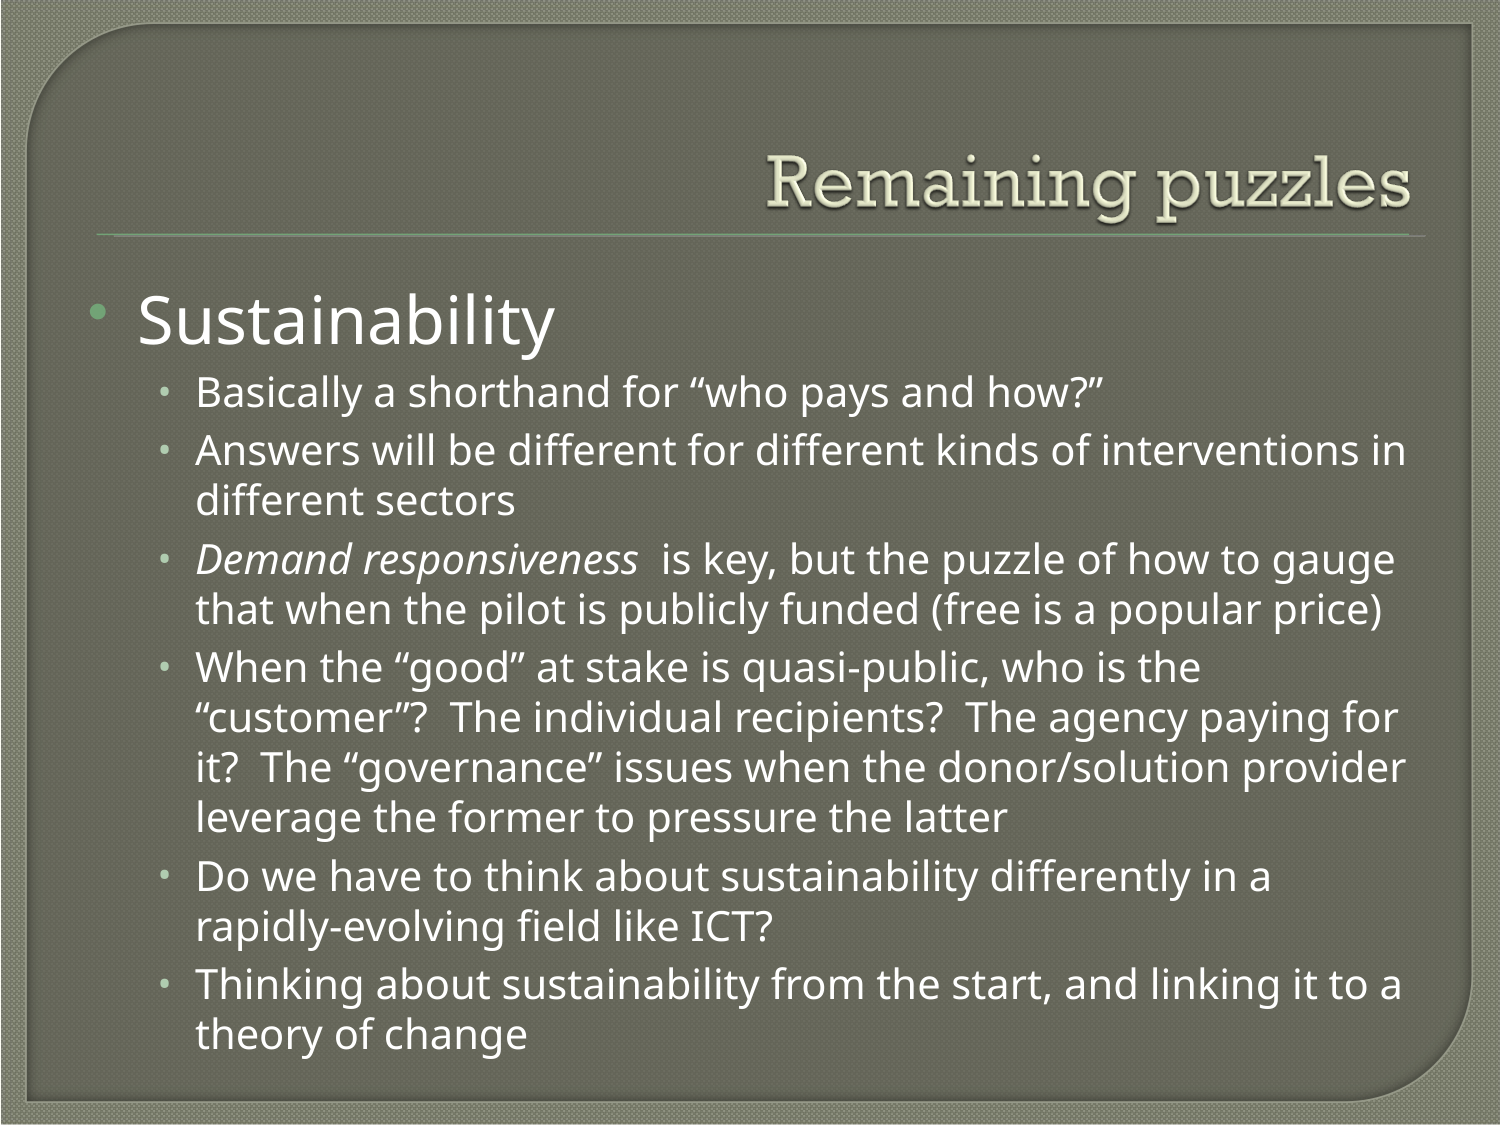

# Sustainability
Basically a shorthand for “who pays and how?”
Answers will be different for different kinds of interventions in different sectors
Demand responsiveness is key, but the puzzle of how to gauge that when the pilot is publicly funded (free is a popular price)
When the “good” at stake is quasi-public, who is the “customer”? The individual recipients? The agency paying for it? The “governance” issues when the donor/solution provider leverage the former to pressure the latter
Do we have to think about sustainability differently in a rapidly-evolving field like ICT?
Thinking about sustainability from the start, and linking it to a theory of change